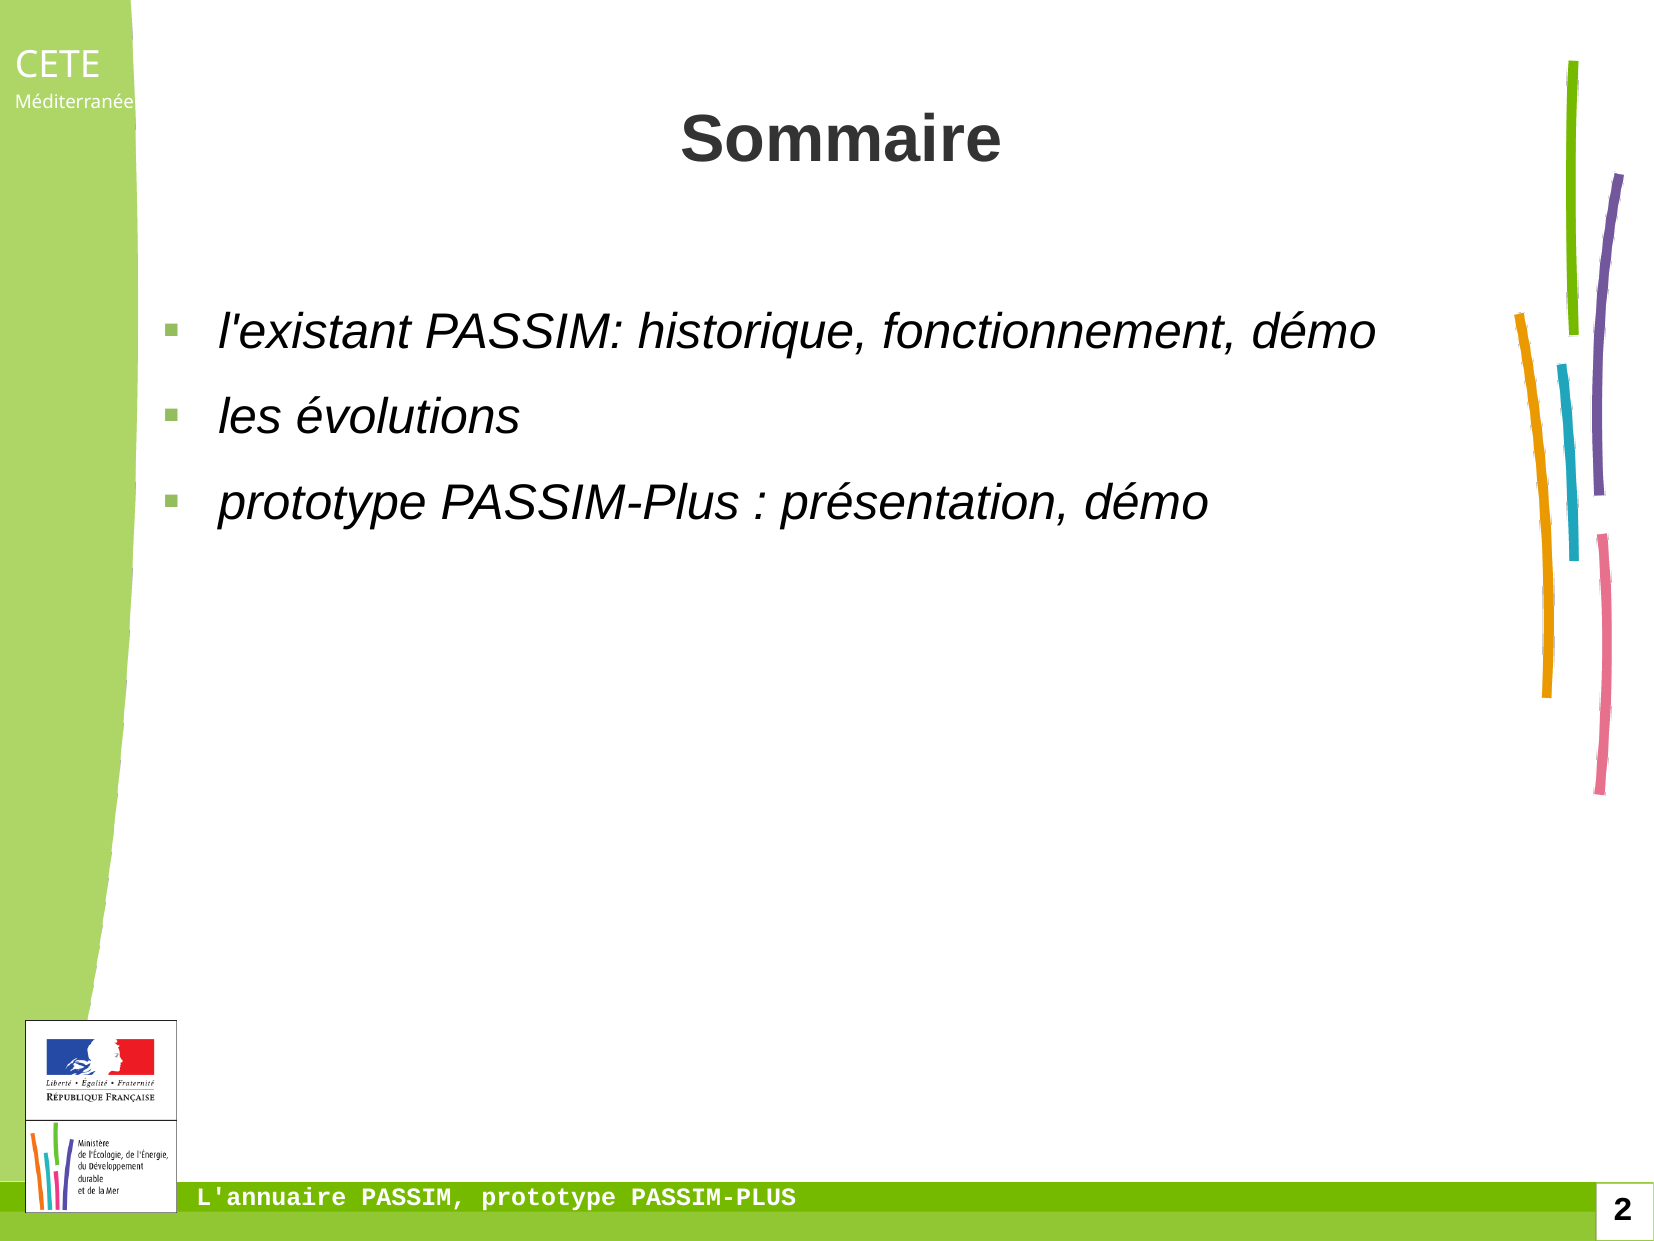

# Sommaire
l'existant PASSIM: historique, fonctionnement, démo
les évolutions
prototype PASSIM-Plus : présentation, démo
2